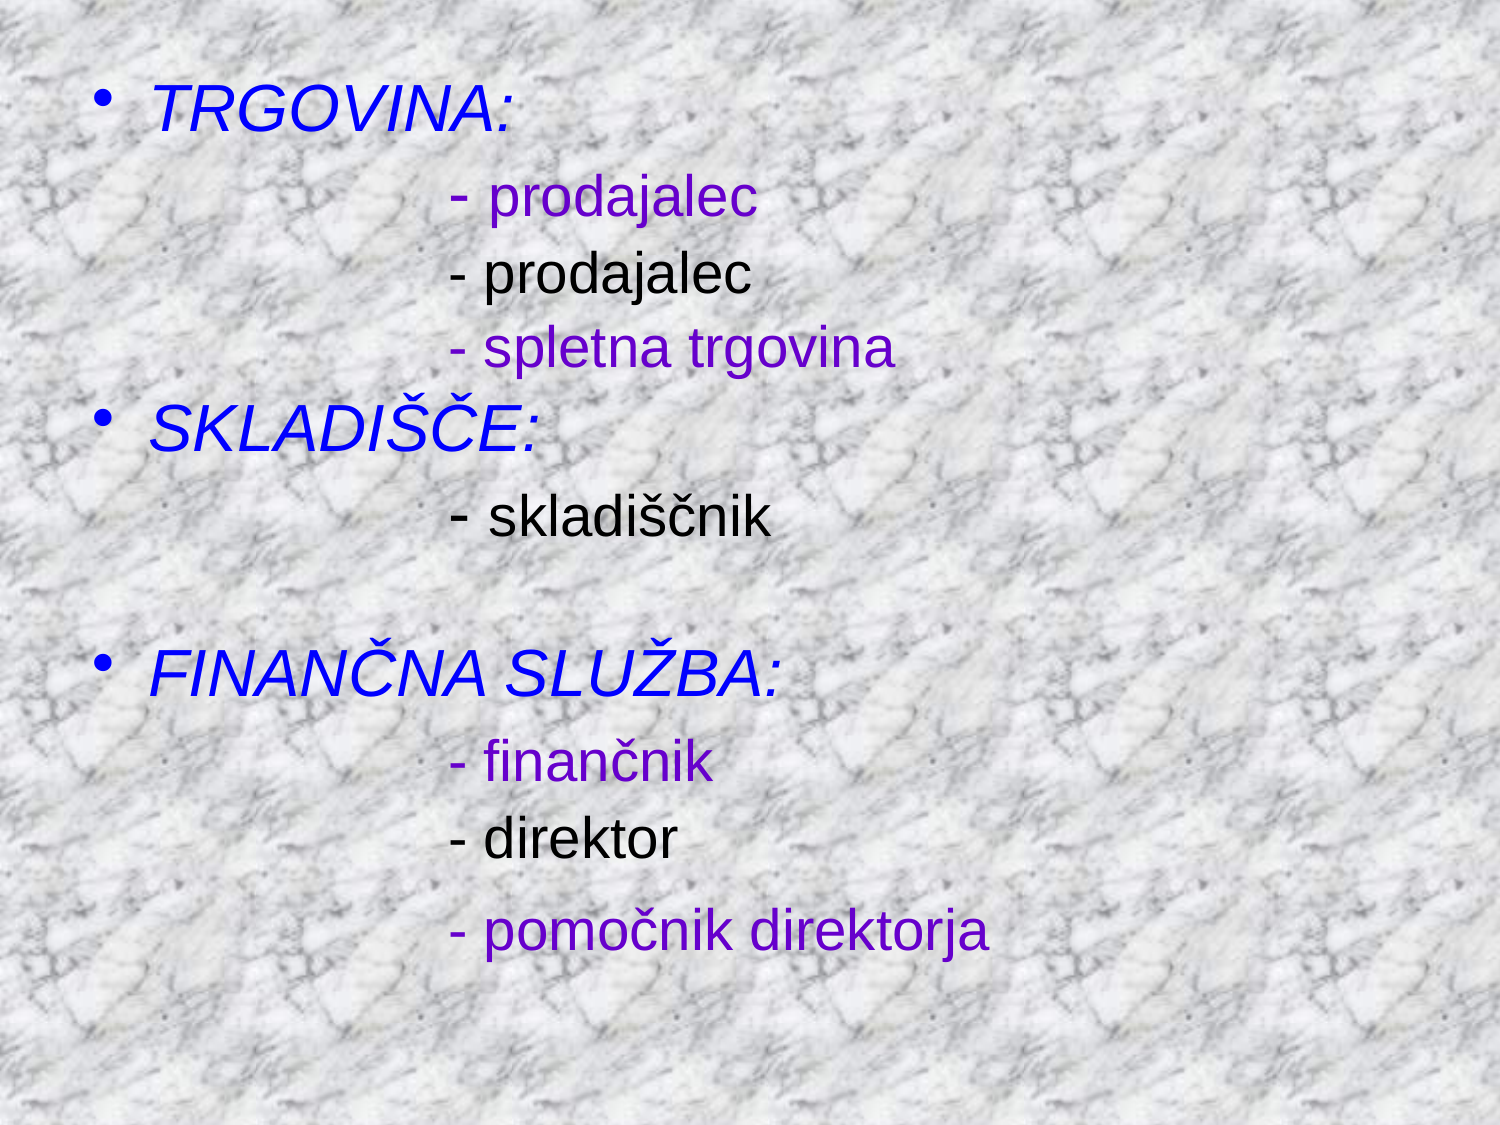

# TRGOVINA:
					- prodajalec
					- prodajalec
					- spletna trgovina
SKLADIŠČE:
					- skladiščnik
FINANČNA SLUŽBA:
					- finančnik
 					- direktor
					- pomočnik direktorja